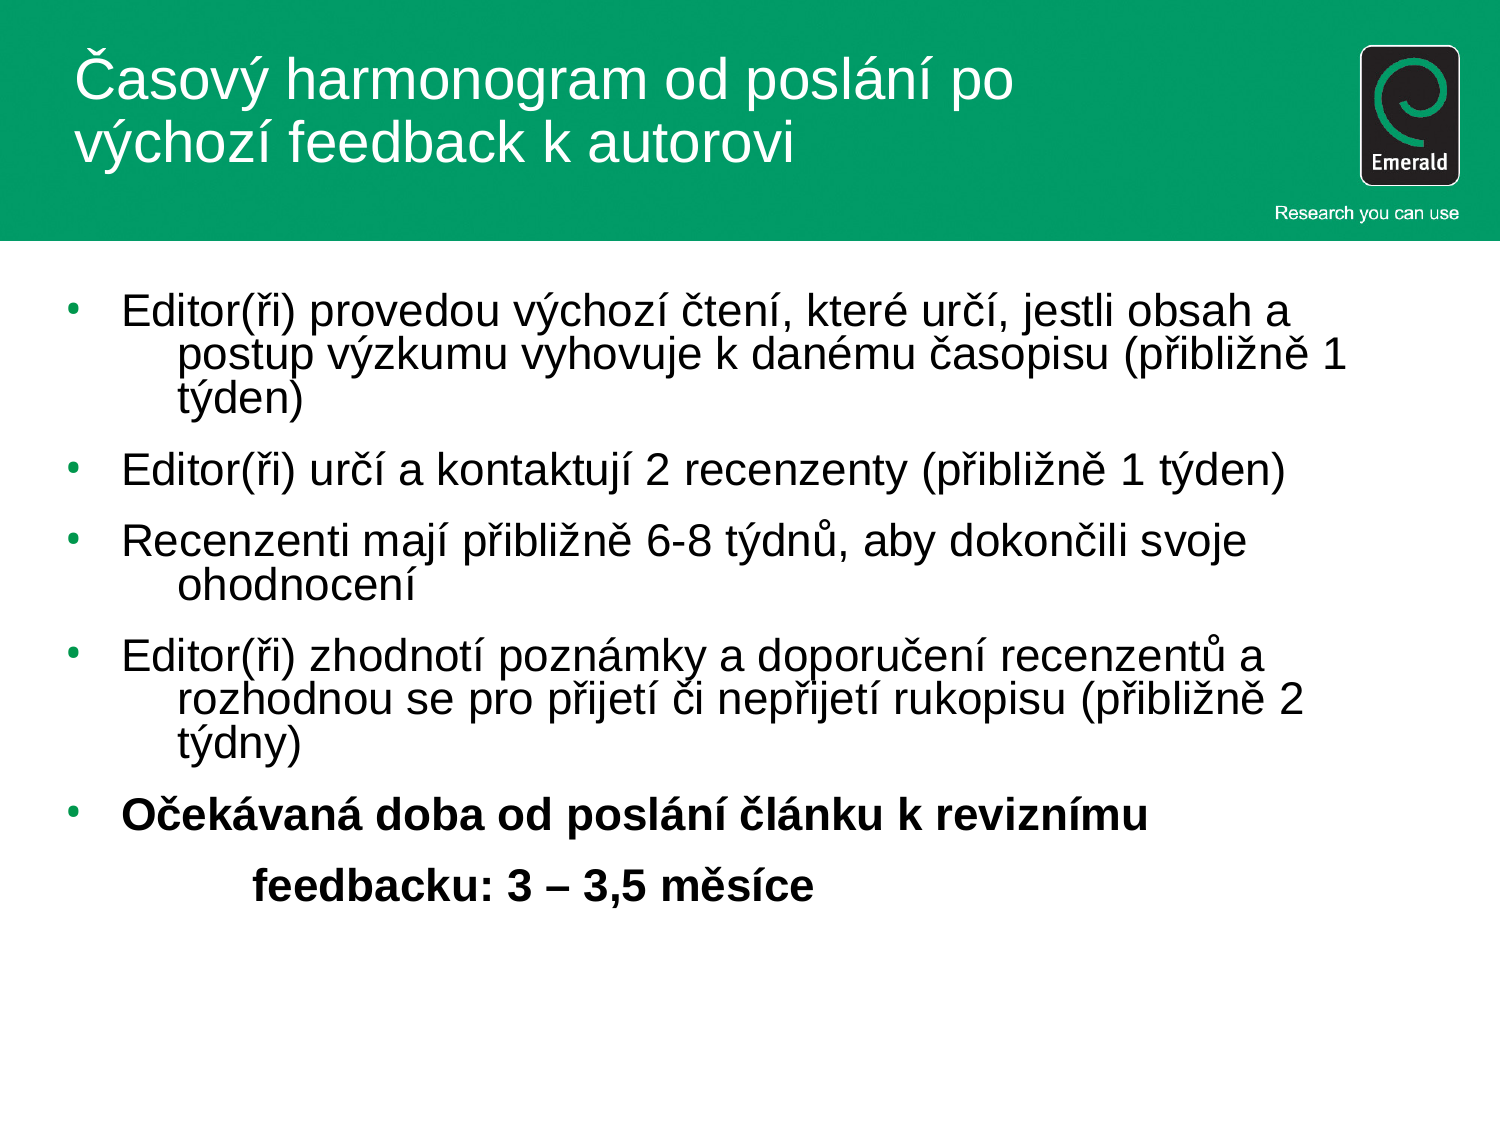

# Časový harmonogram od poslání po výchozí feedback k autorovi
Editor(ři) provedou výchozí čtení, které určí, jestli obsah a postup výzkumu vyhovuje k danému časopisu (přibližně 1 týden)
Editor(ři) určí a kontaktují 2 recenzenty (přibližně 1 týden)
Recenzenti mají přibližně 6-8 týdnů, aby dokončili svoje ohodnocení
Editor(ři) zhodnotí poznámky a doporučení recenzentů a rozhodnou se pro přijetí či nepřijetí rukopisu (přibližně 2 týdny)
Očekávaná doba od poslání článku k reviznímu
	feedbacku: 3 – 3,5 měsíce